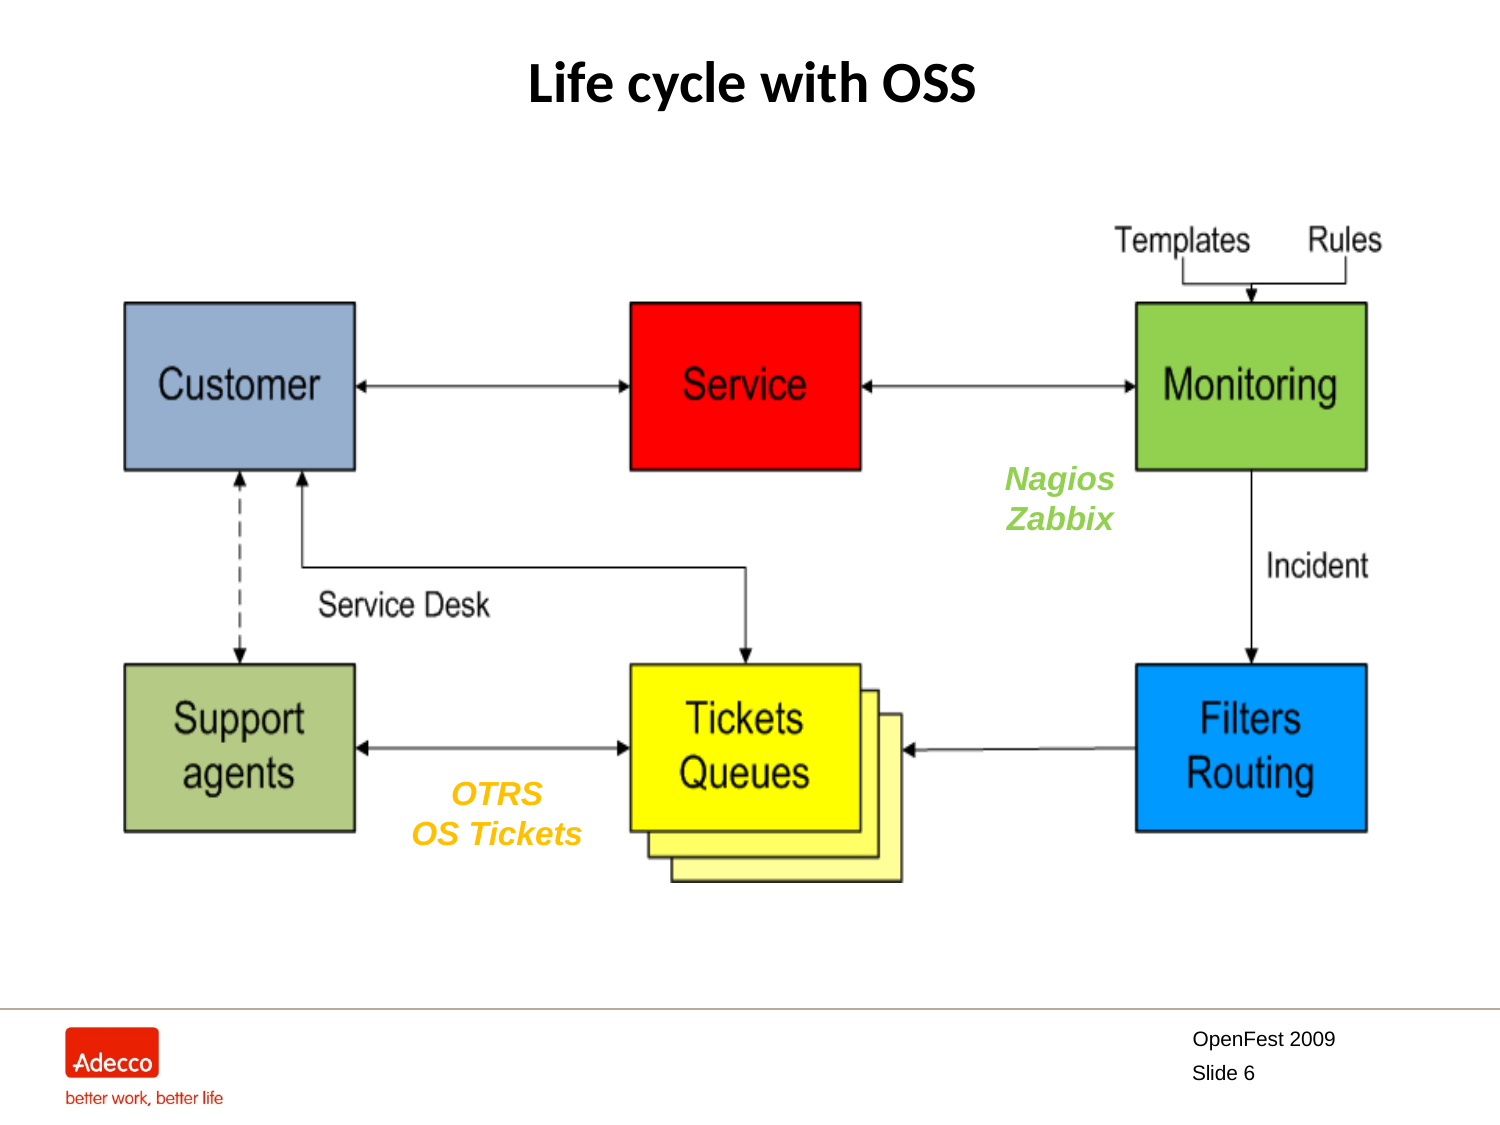

# Life cycle with OSS
Nagios
Zabbix
OTRS
OS Tickets
OpenFest 2009
Slide